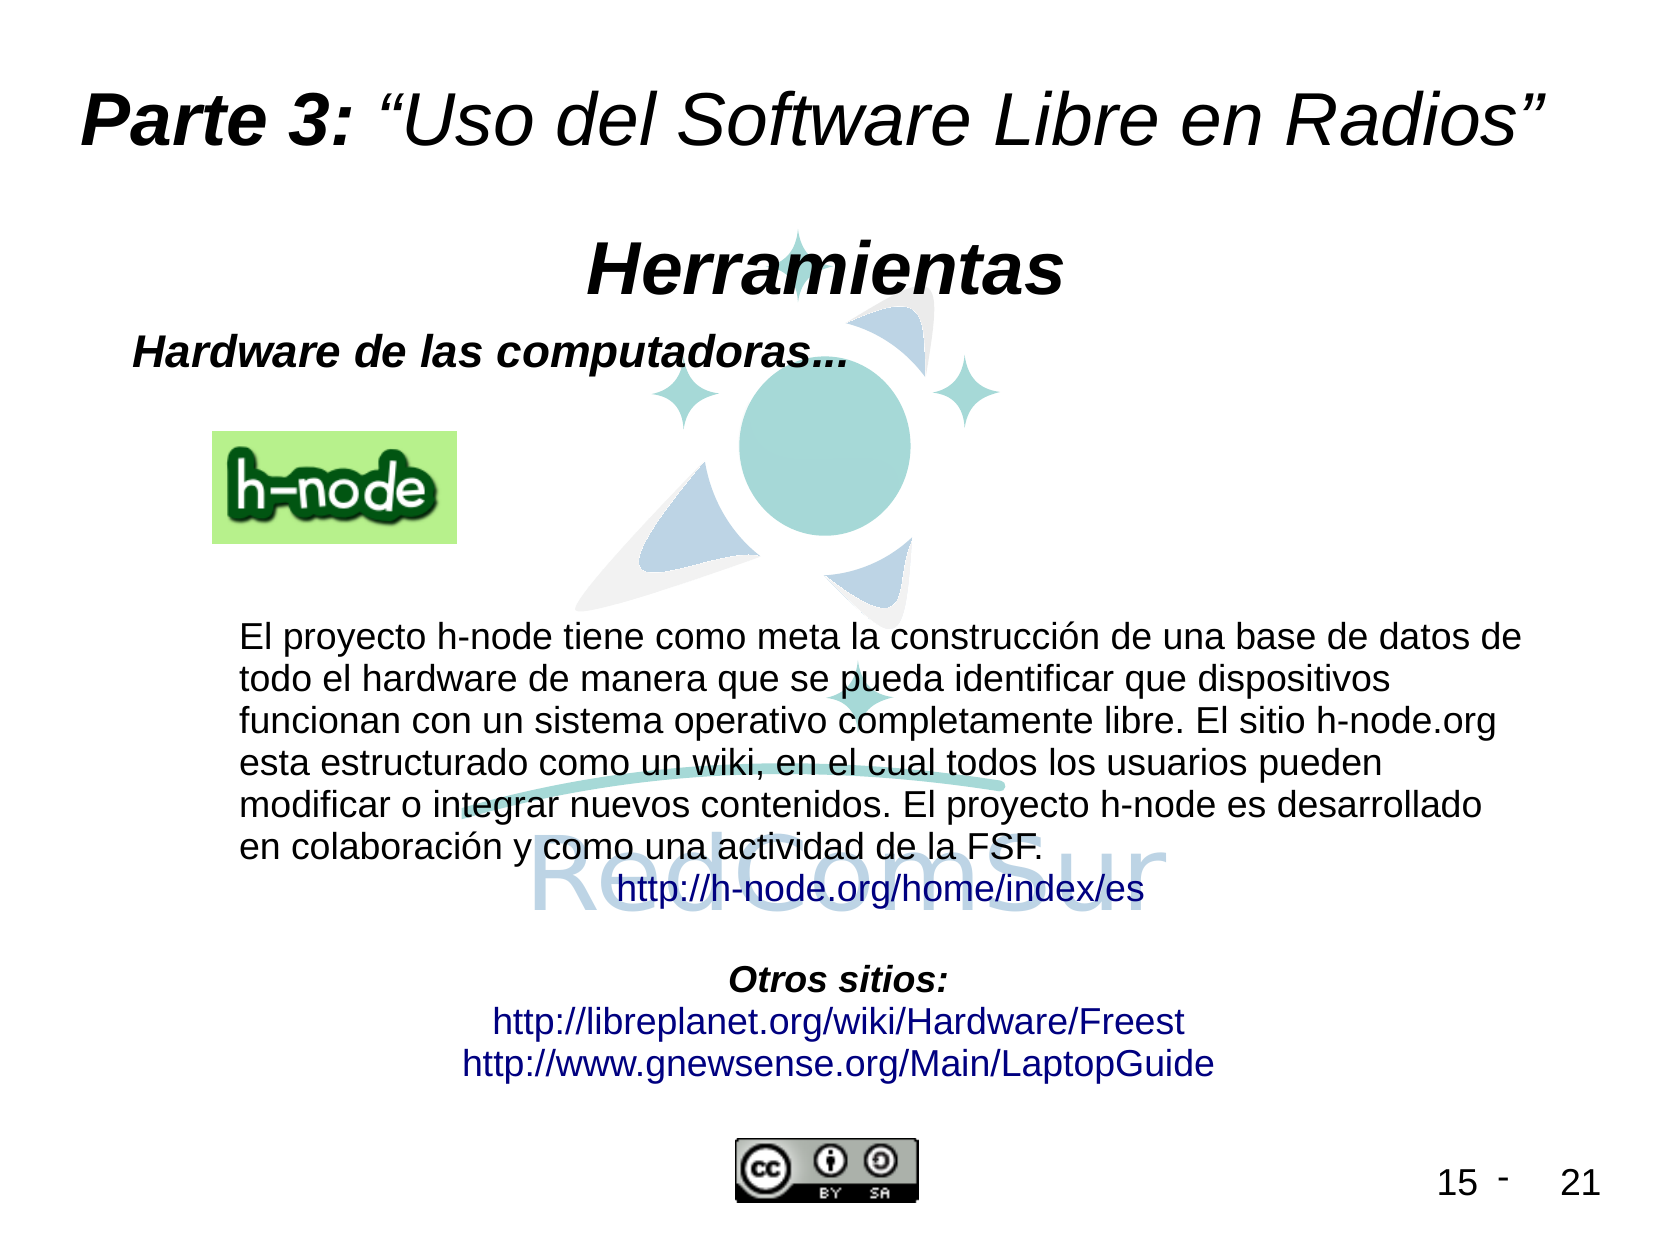

Parte 3: “Uso del Software Libre en Radios”
# Herramientas
Hardware de las computadoras...
El proyecto h-node tiene como meta la construcción de una base de datos de todo el hardware de manera que se pueda identificar que dispositivos funcionan con un sistema operativo completamente libre. El sitio h-node.org esta estructurado como un wiki, en el cual todos los usuarios pueden modificar o integrar nuevos contenidos. El proyecto h-node es desarrollado en colaboración y como una actividad de la FSF.
http://h-node.org/home/index/es
Otros sitios:
http://libreplanet.org/wiki/Hardware/Freest
http://www.gnewsense.org/Main/LaptopGuide
-
21